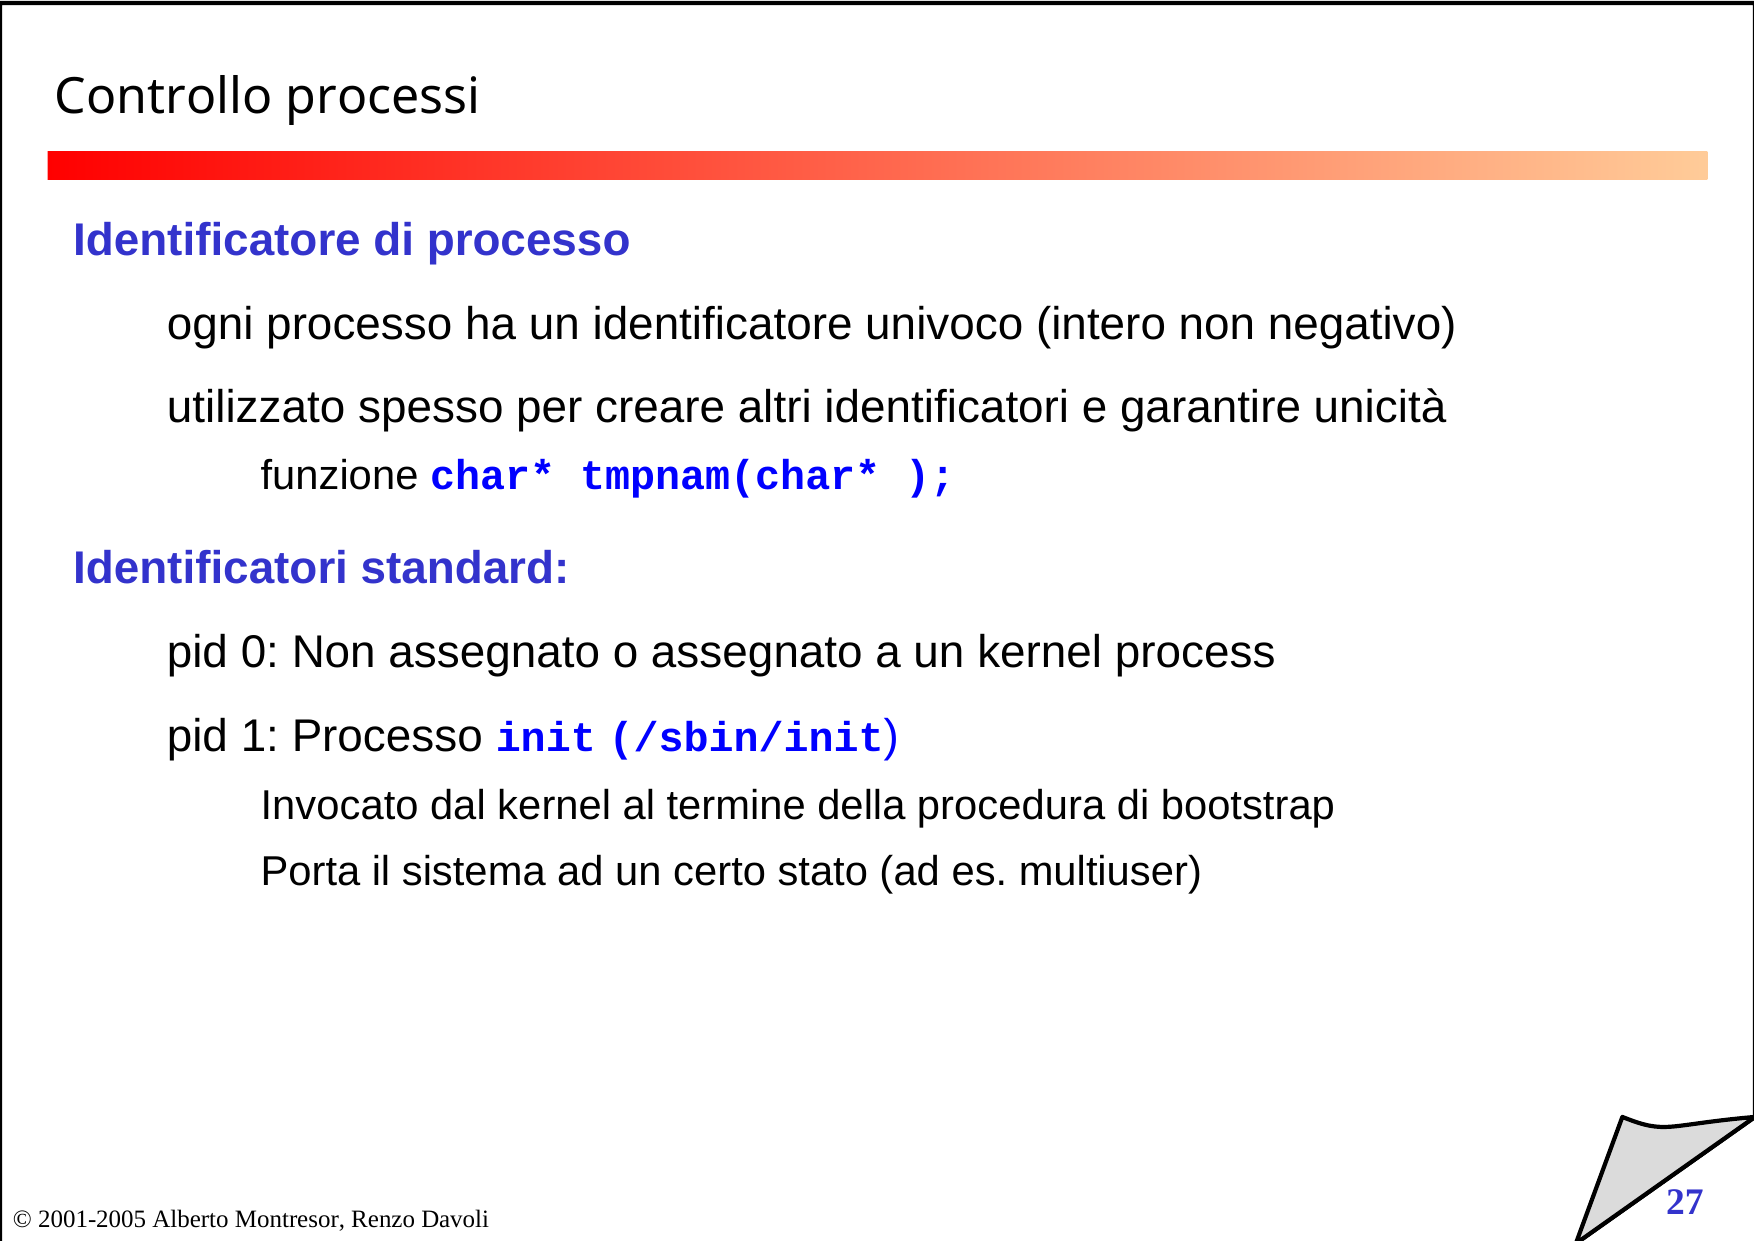

# Controllo processi
Identificatore di processo
ogni processo ha un identificatore univoco (intero non negativo)
utilizzato spesso per creare altri identificatori e garantire unicità
funzione char* tmpnam(char* );
Identificatori standard:
pid 0: Non assegnato o assegnato a un kernel process
pid 1: Processo init (/sbin/init)
Invocato dal kernel al termine della procedura di bootstrap
Porta il sistema ad un certo stato (ad es. multiuser)